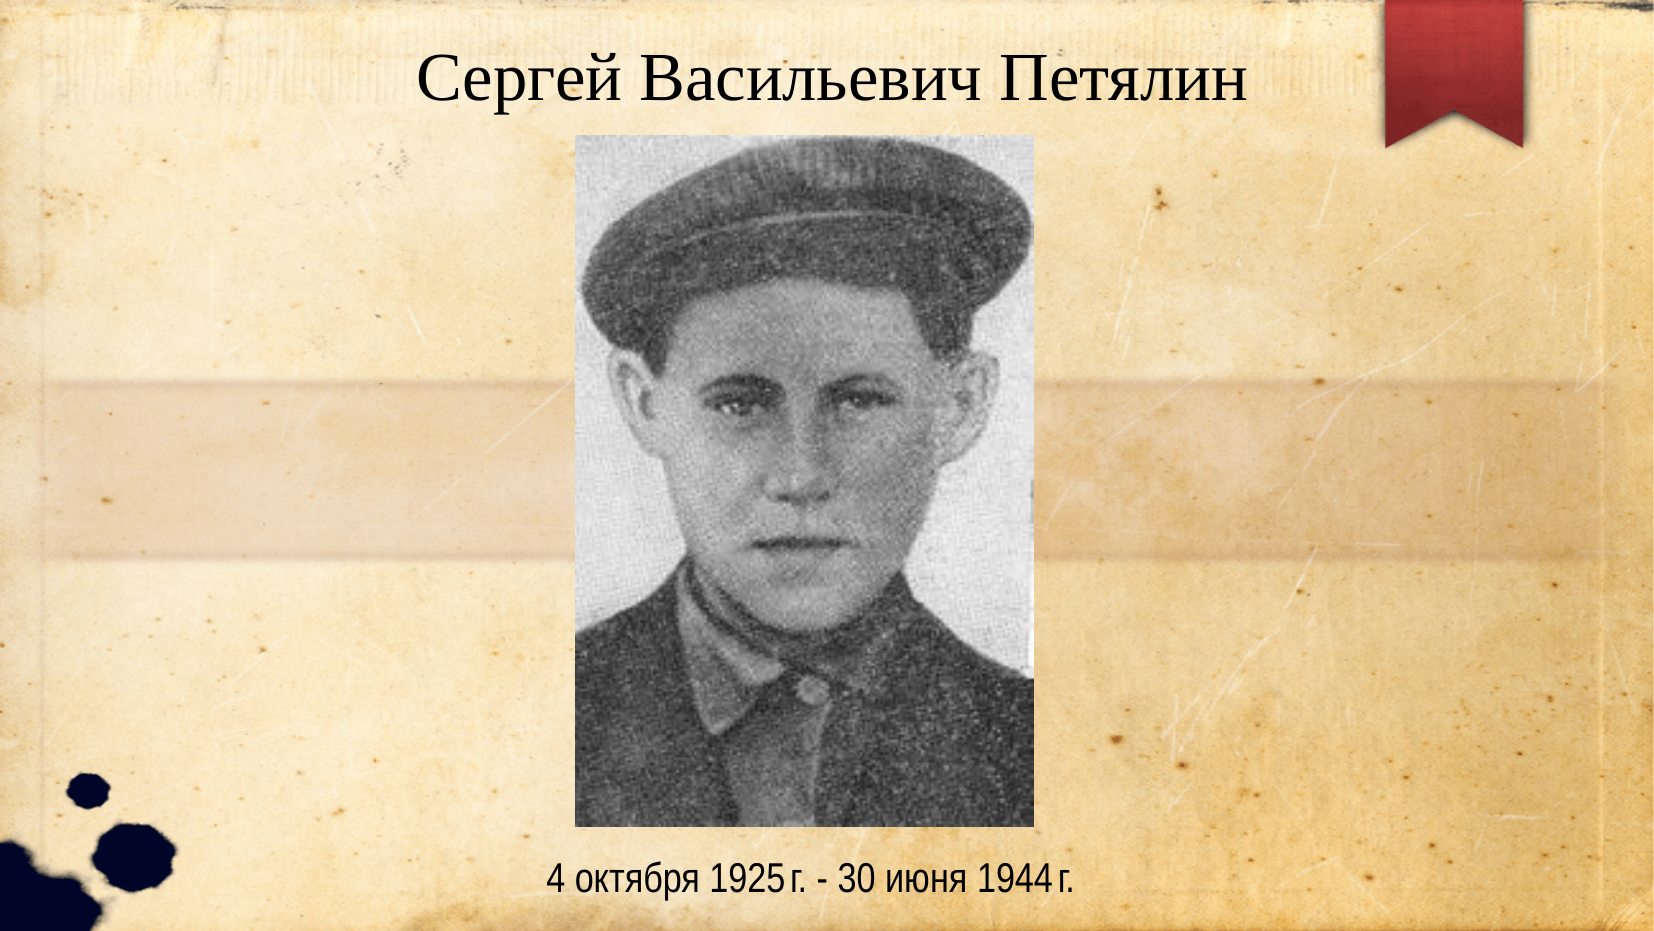

# Сергей Васильевич Петялин
4 октября 1925 г. - 30 июня 1944 г.